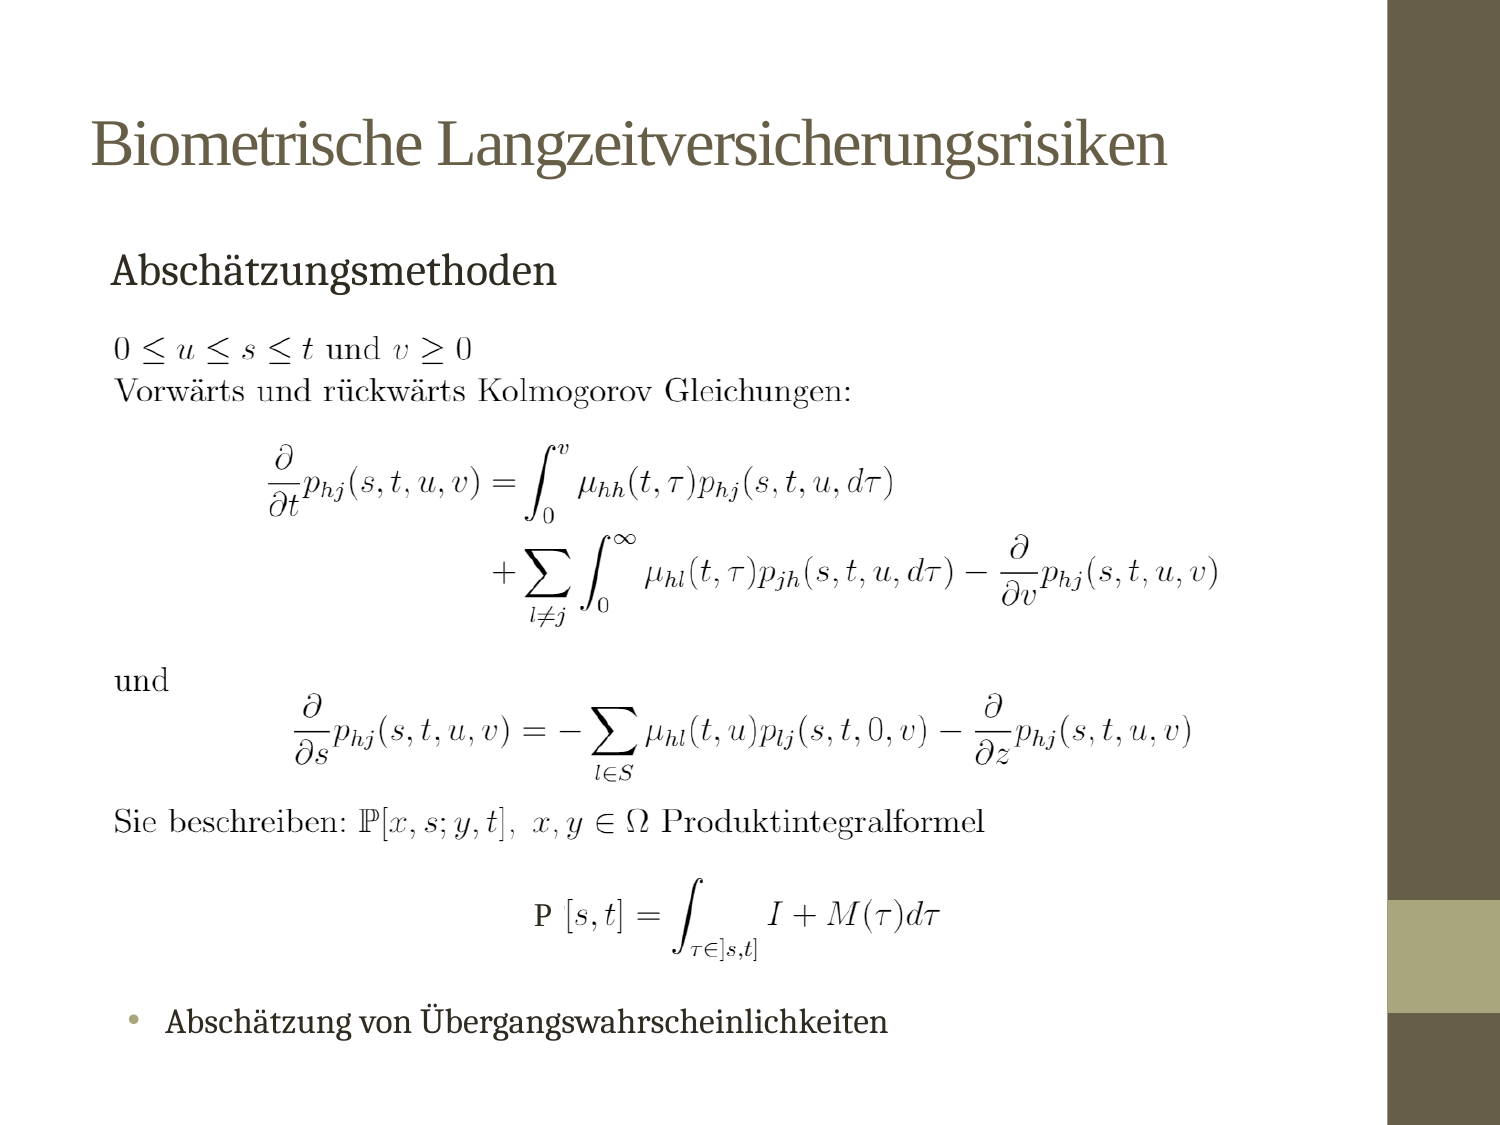

# Biometrische Langzeitversicherungsrisiken
Abschätzungsmethoden
P
Abschätzung von Übergangswahrscheinlichkeiten